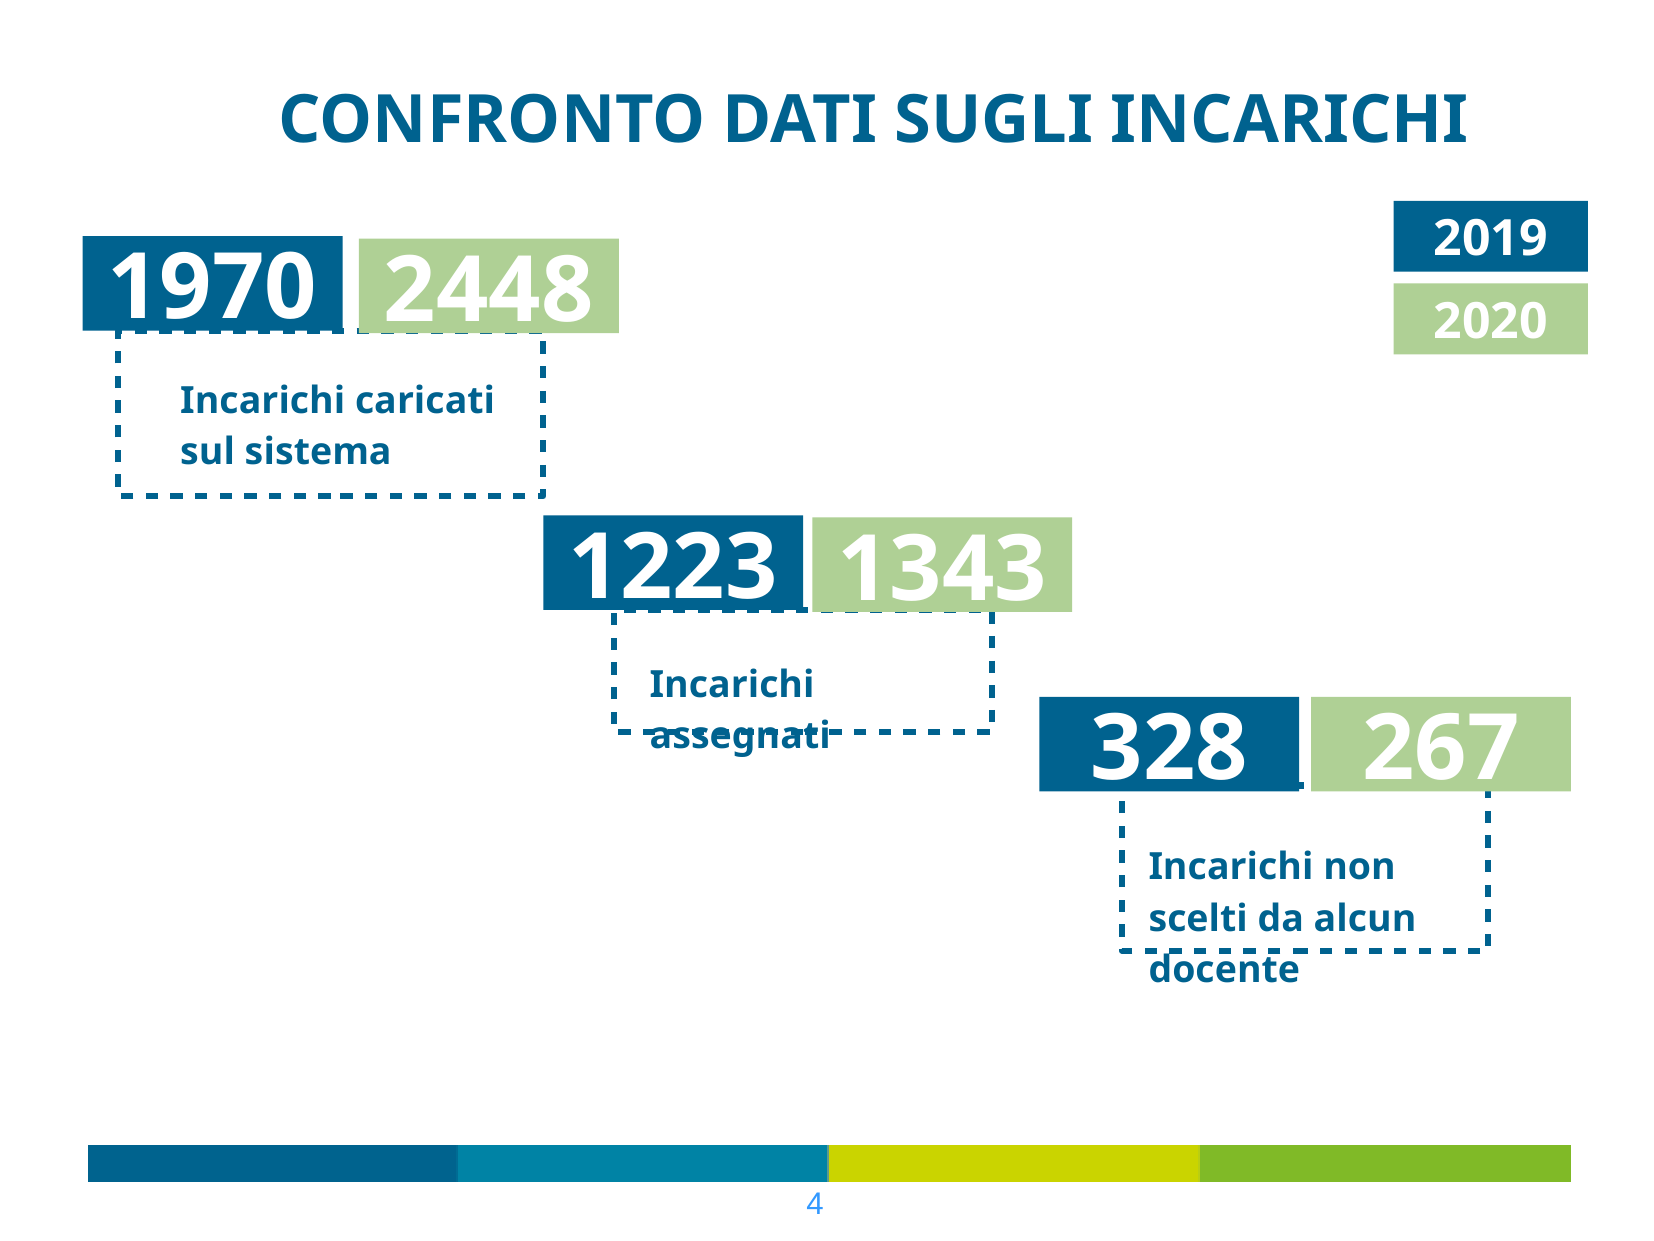

CONFRONTO DATI SUGLI INCARICHI
2019
1970
2448
2020
Incarichi caricati sul sistema
1223
1343
Incarichi assegnati
328
267
Incarichi non scelti da alcun docente
4